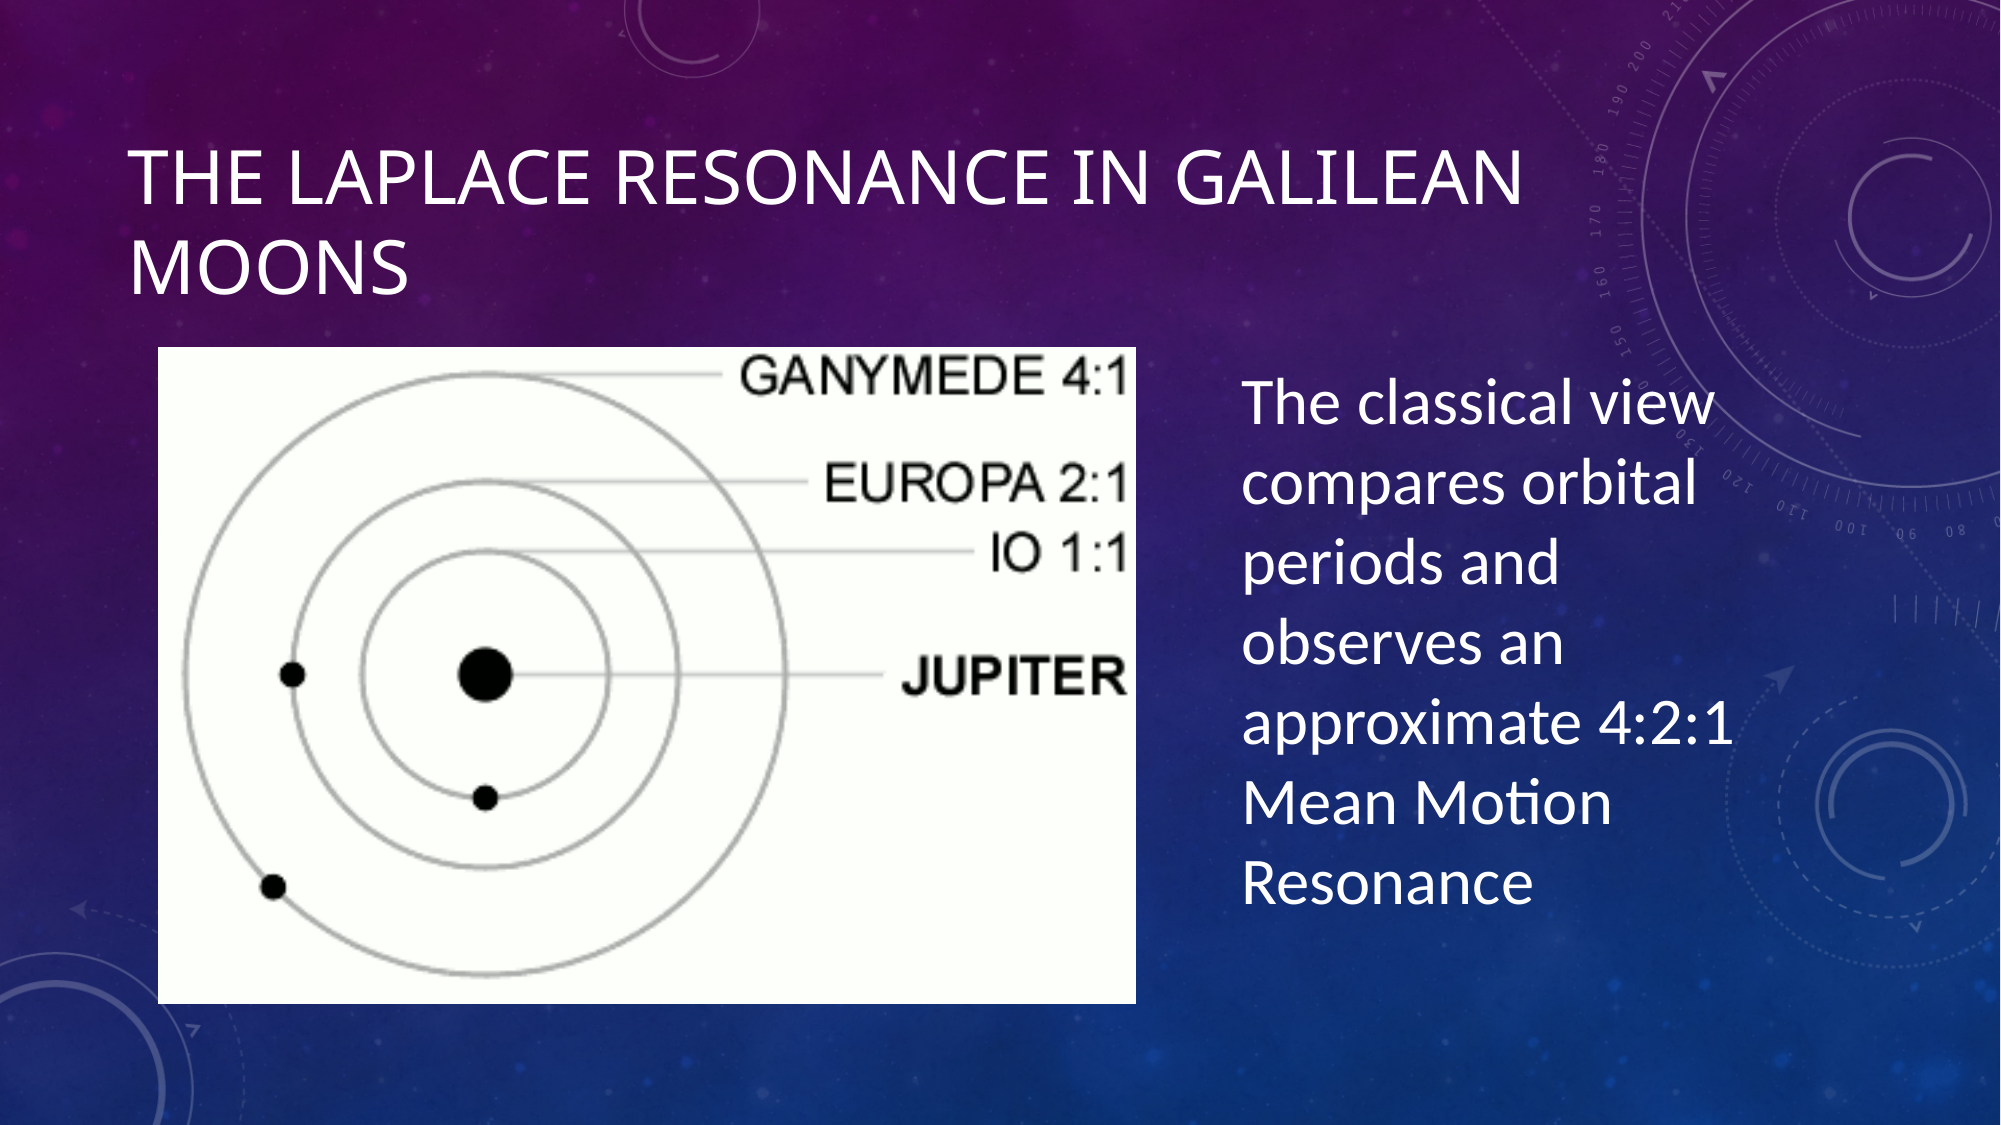

# The laplace resonance in Galilean moons
The classical view compares orbital periods and observes an approximate 4:2:1 Mean Motion Resonance